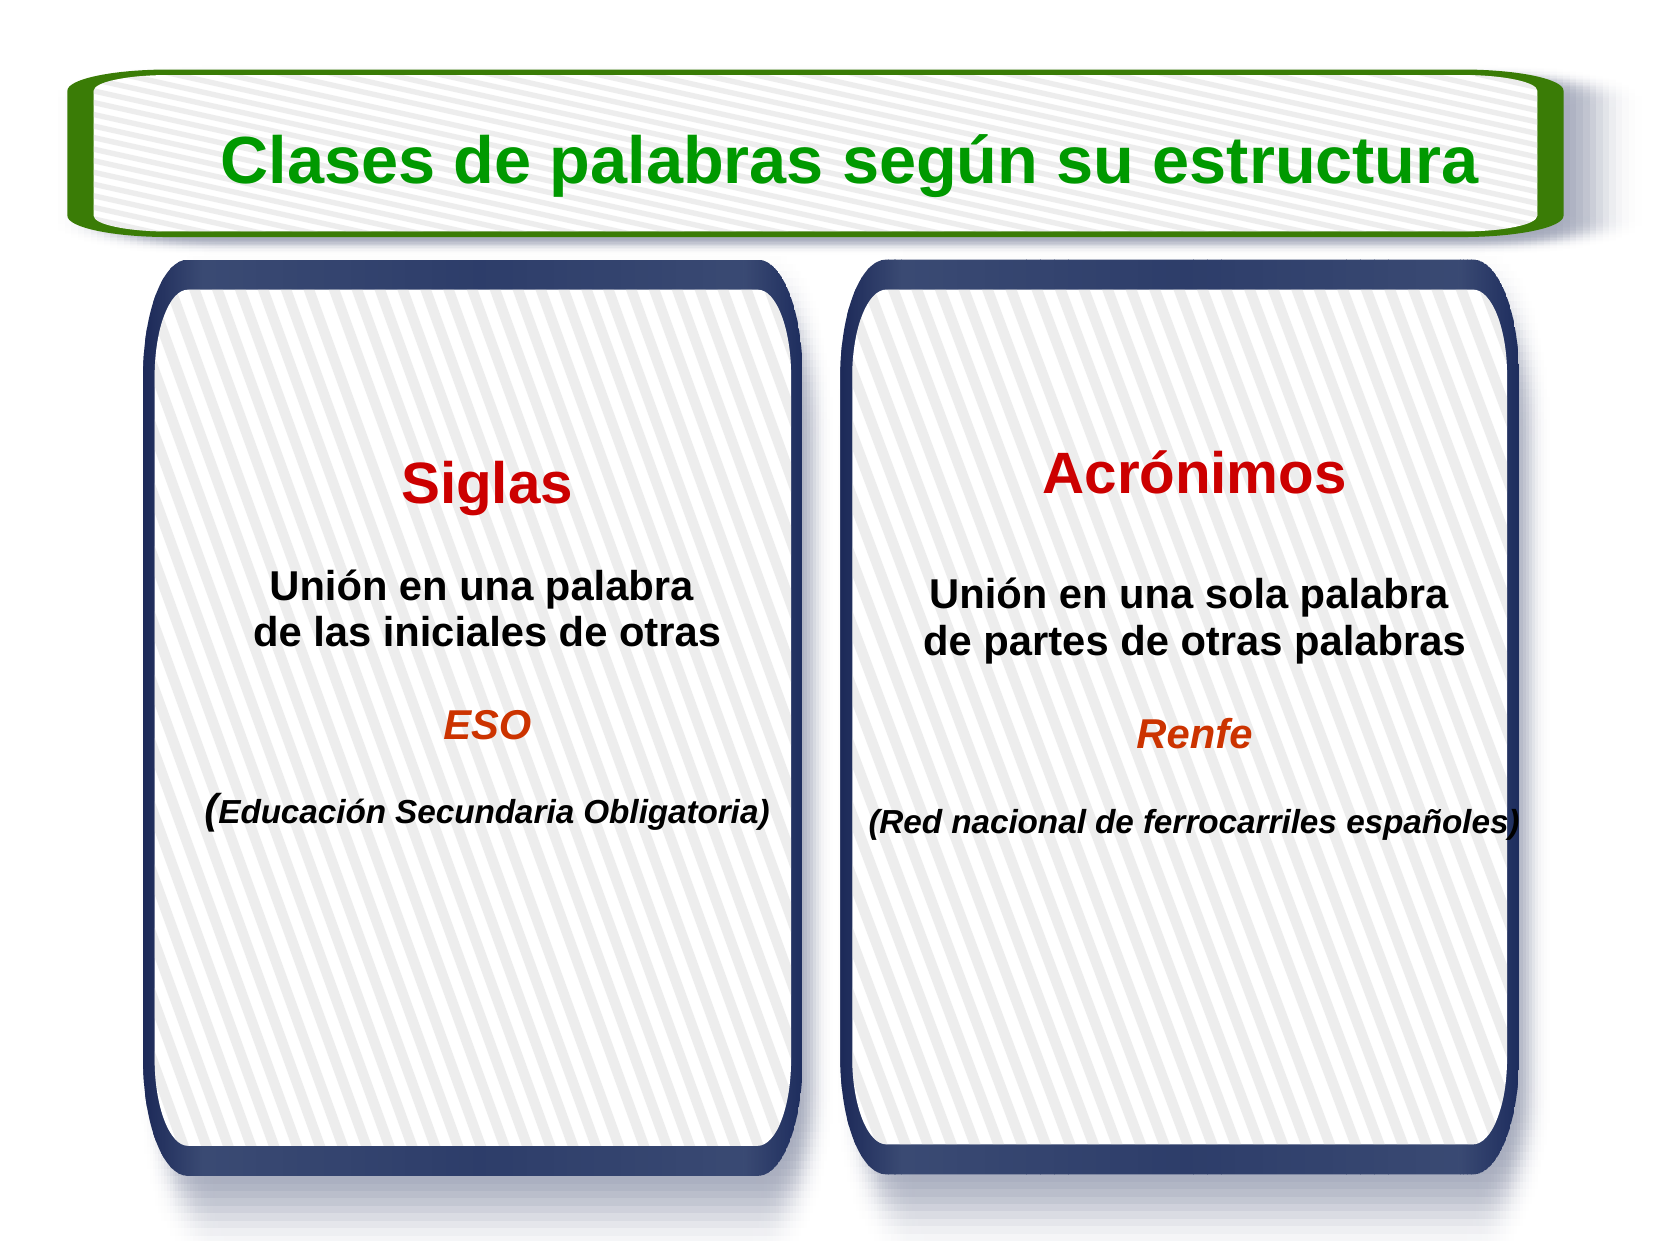

#
Clases de palabras según su estructura
Siglas
Unión en una palabra
de las iniciales de otras
ESO
(Educación Secundaria Obligatoria)
Acrónimos
Unión en una sola palabra
de partes de otras palabras
Renfe
(Red nacional de ferrocarriles españoles)